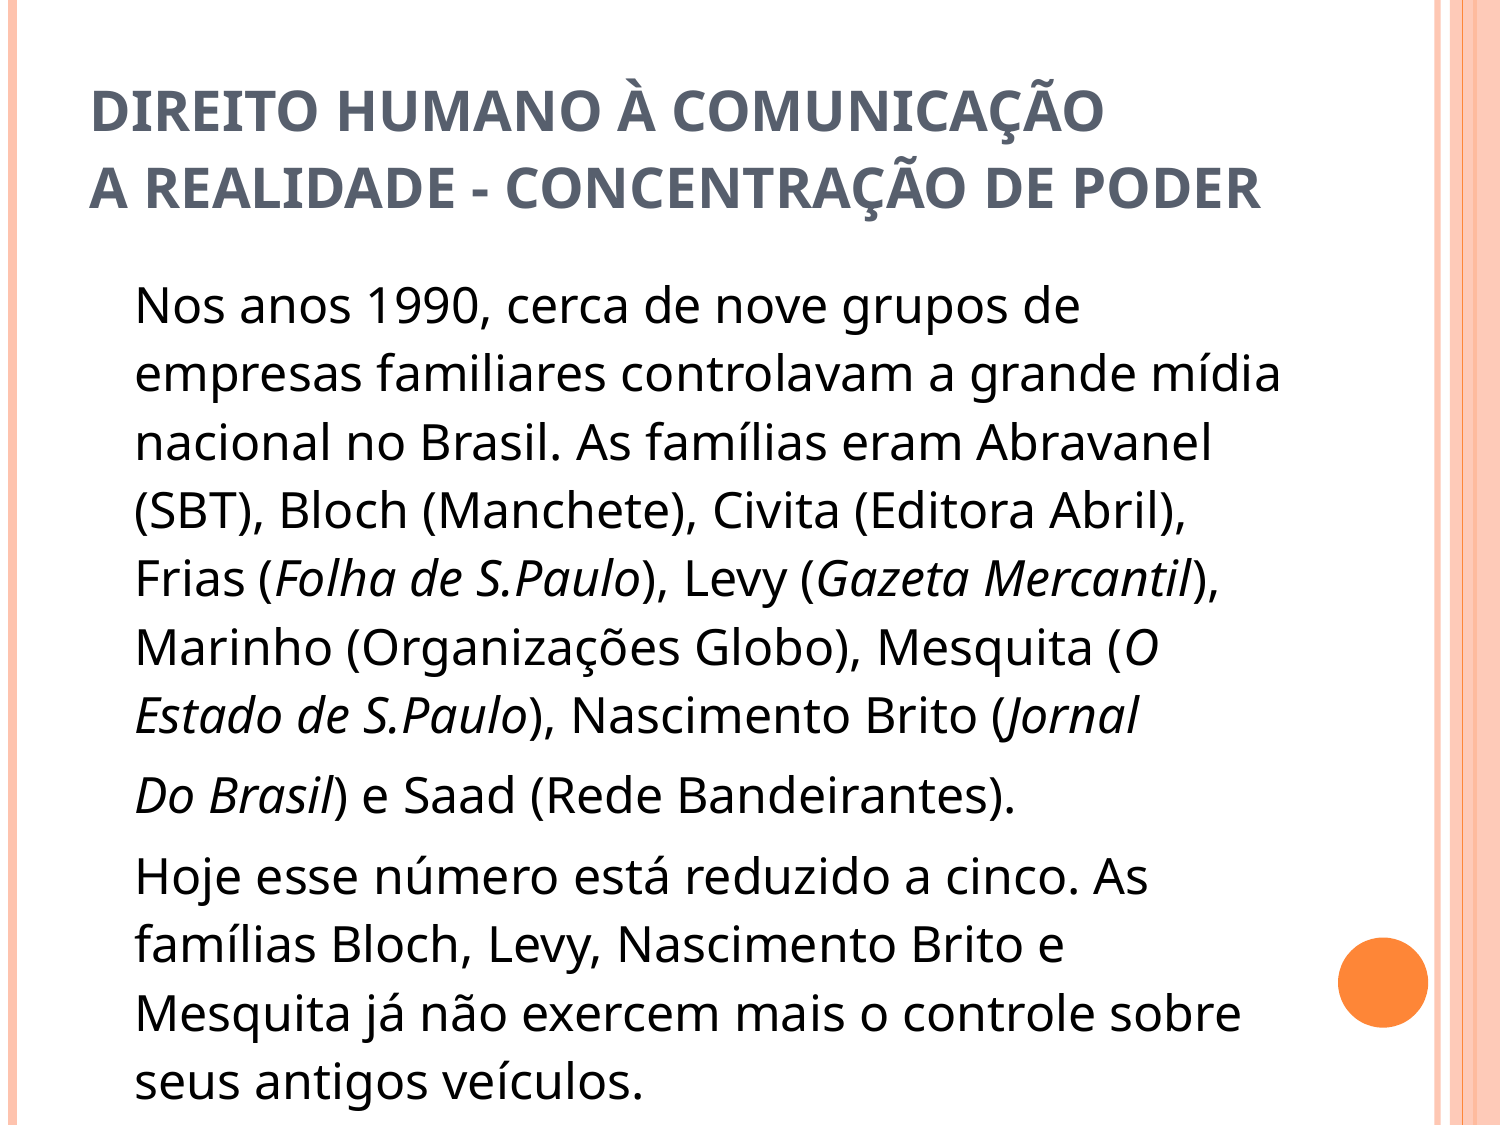

# DIREITO HUMANO À COMUNICAÇÃO A REALIDADE - CONCENTRAÇÃO DE PODER
	Nos anos 1990, cerca de nove grupos de empresas familiares controlavam a grande mídia nacional no Brasil. As famílias eram Abravanel (SBT), Bloch (Manchete), Civita (Editora Abril), Frias (Folha de S.Paulo), Levy (Gazeta Mercantil), Marinho (Organizações Globo), Mesquita (O Estado de S.Paulo), Nascimento Brito (Jornal
	Do Brasil) e Saad (Rede Bandeirantes).
	Hoje esse número está reduzido a cinco. As famílias Bloch, Levy, Nascimento Brito e Mesquita já não exercem mais o controle sobre seus antigos veículos.